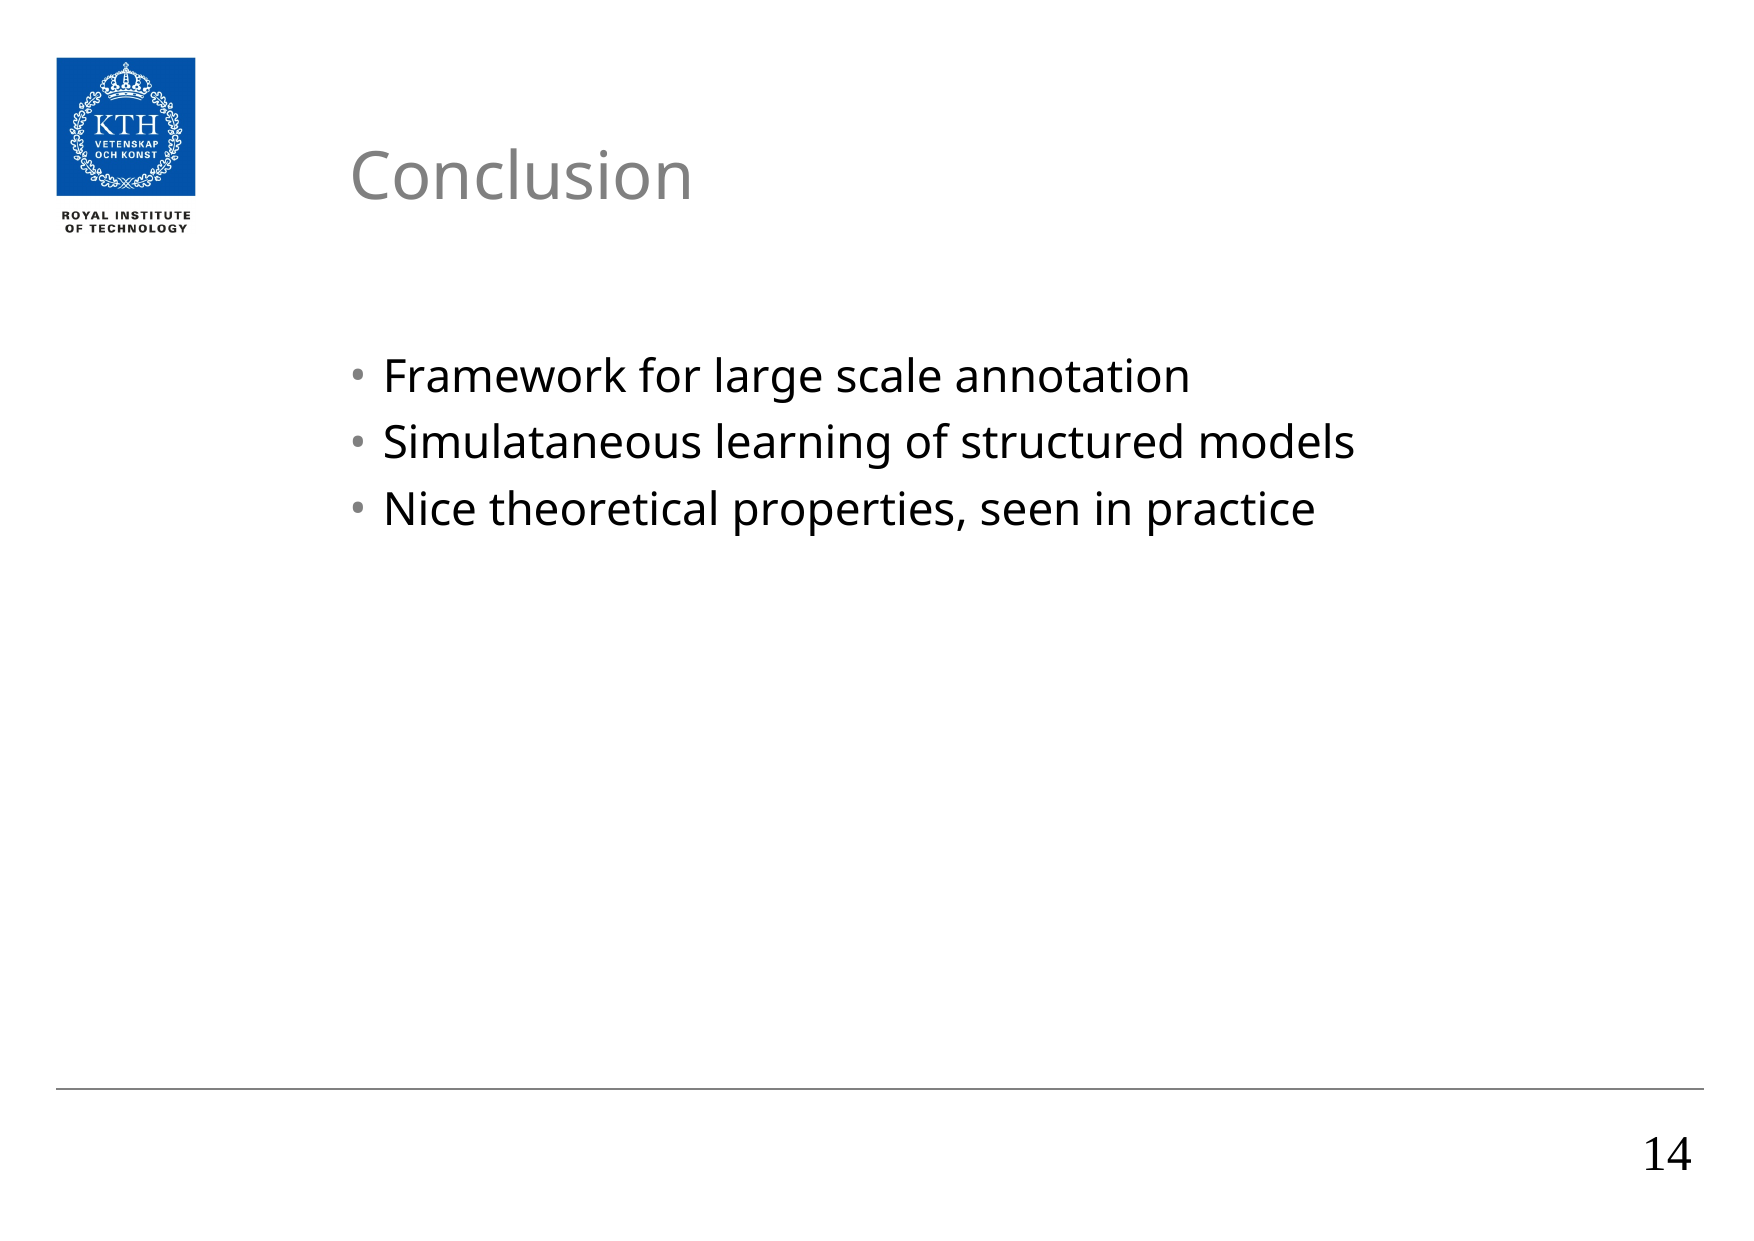

# Conclusion
Framework for large scale annotation
Simulataneous learning of structured models
Nice theoretical properties, seen in practice
14